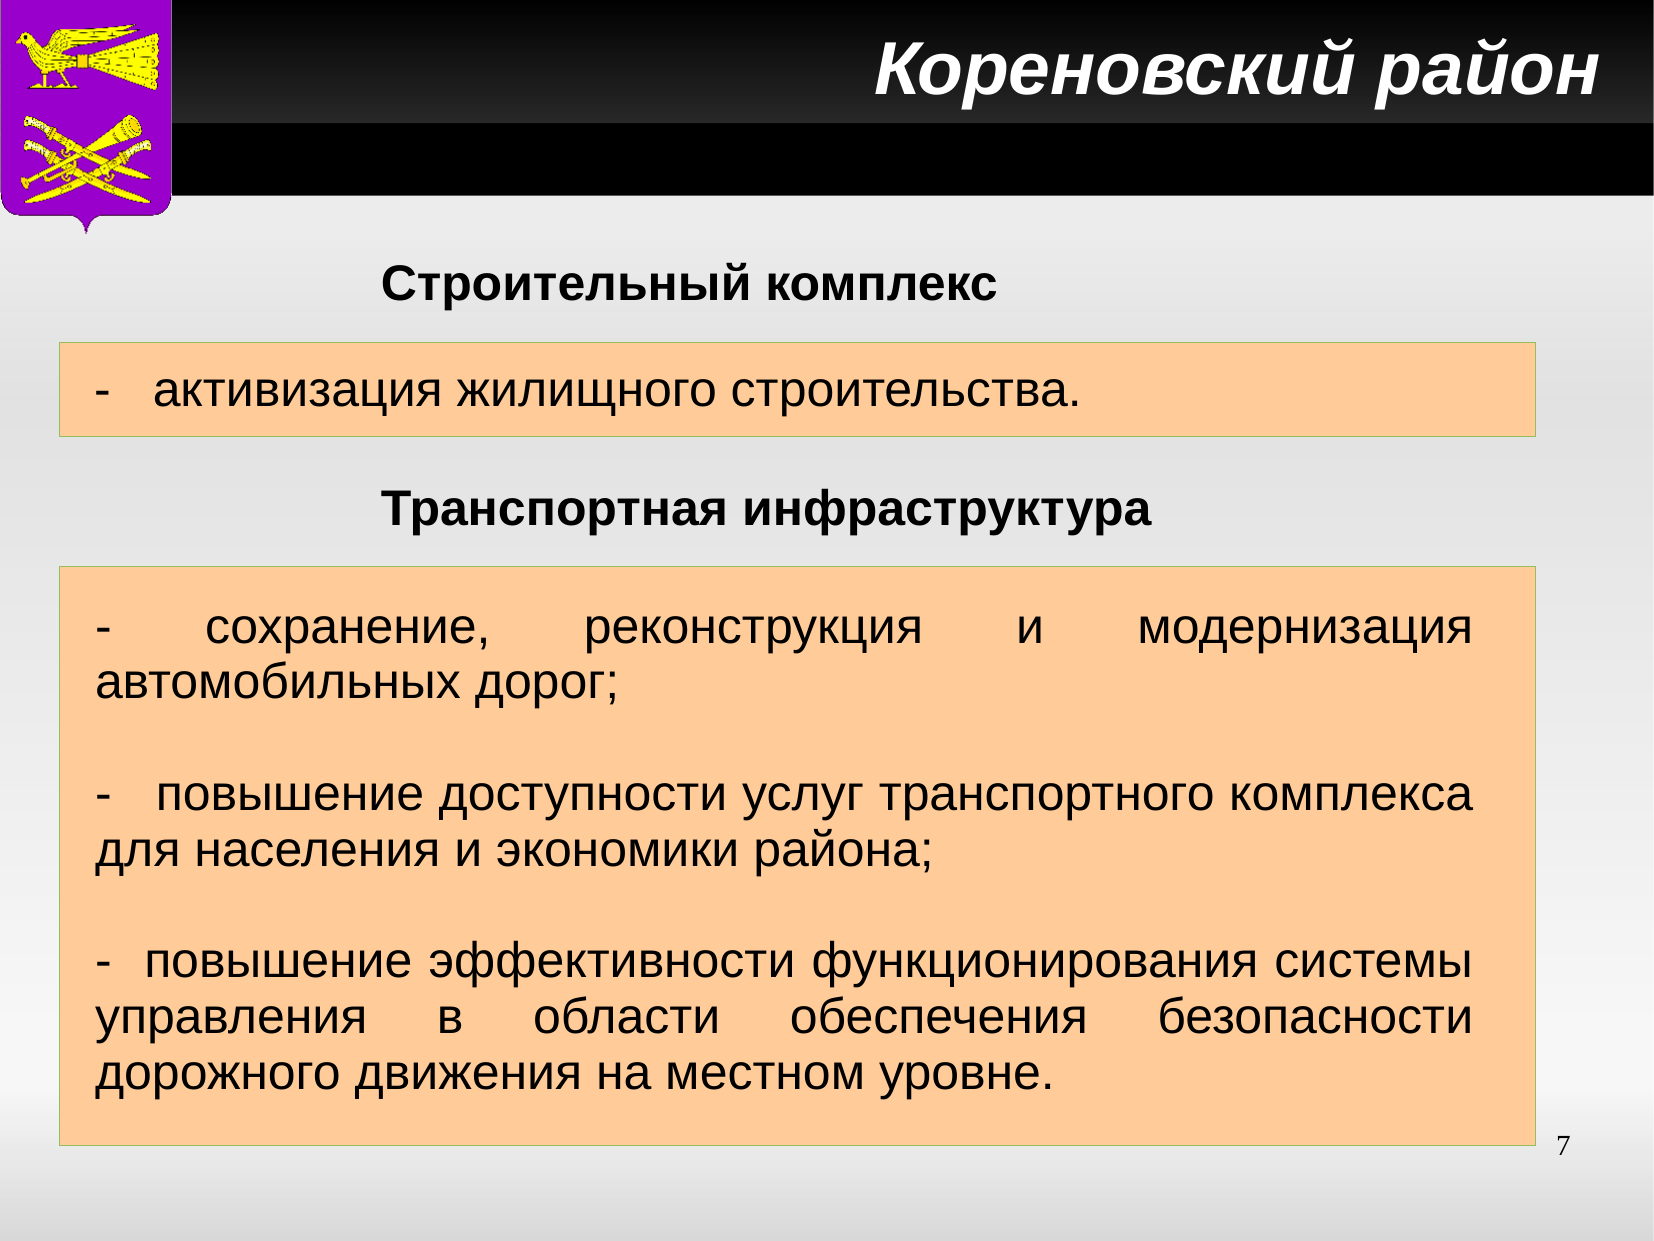

Кореновский район
Строительный комплекс
- активизация жилищного строительства.
Транспортная инфраструктура
- сохранение, реконструкция и модернизация автомобильных дорог;
- повышение доступности услуг транспортного комплекса для населения и экономики района;
- повышение эффективности функционирования системы управления в области обеспечения безопасности дорожного движения на местном уровне.
7